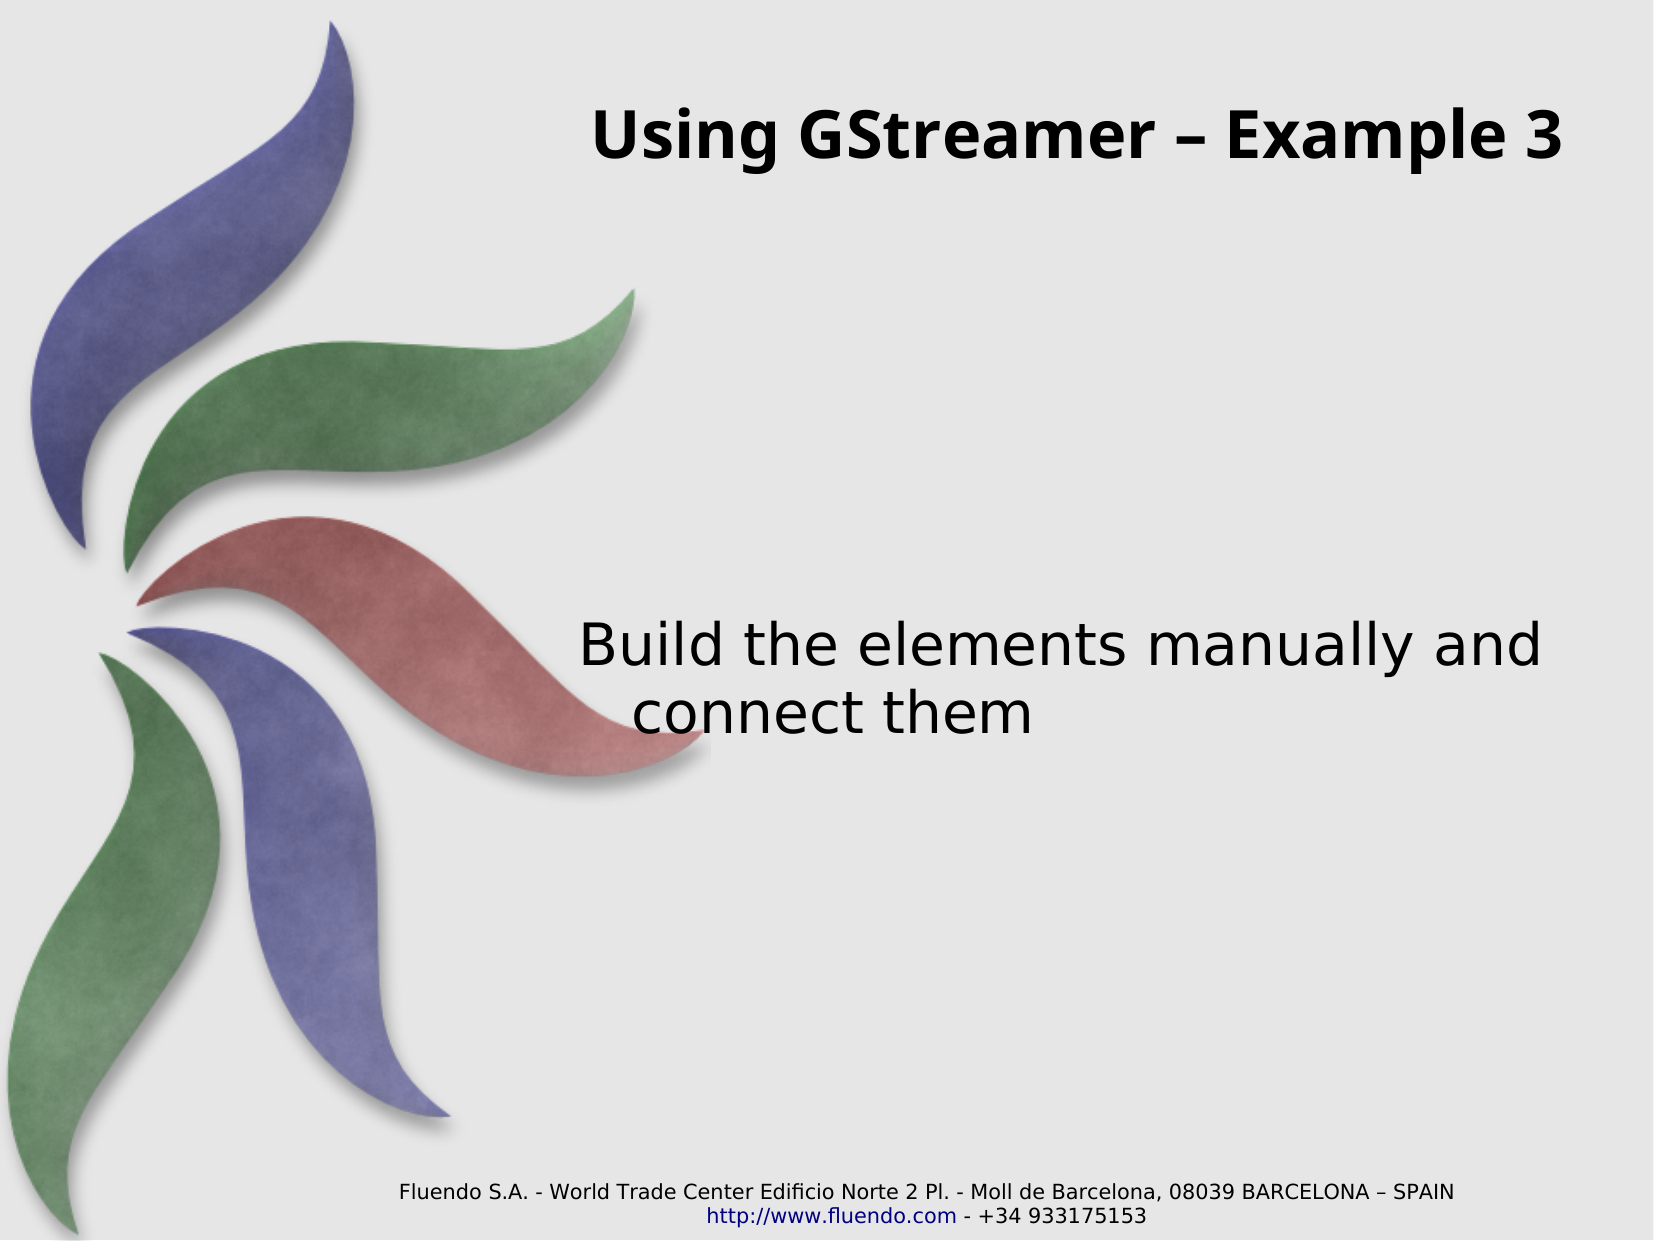

# Using GStreamer – Example 3
Build the elements manually and connect them